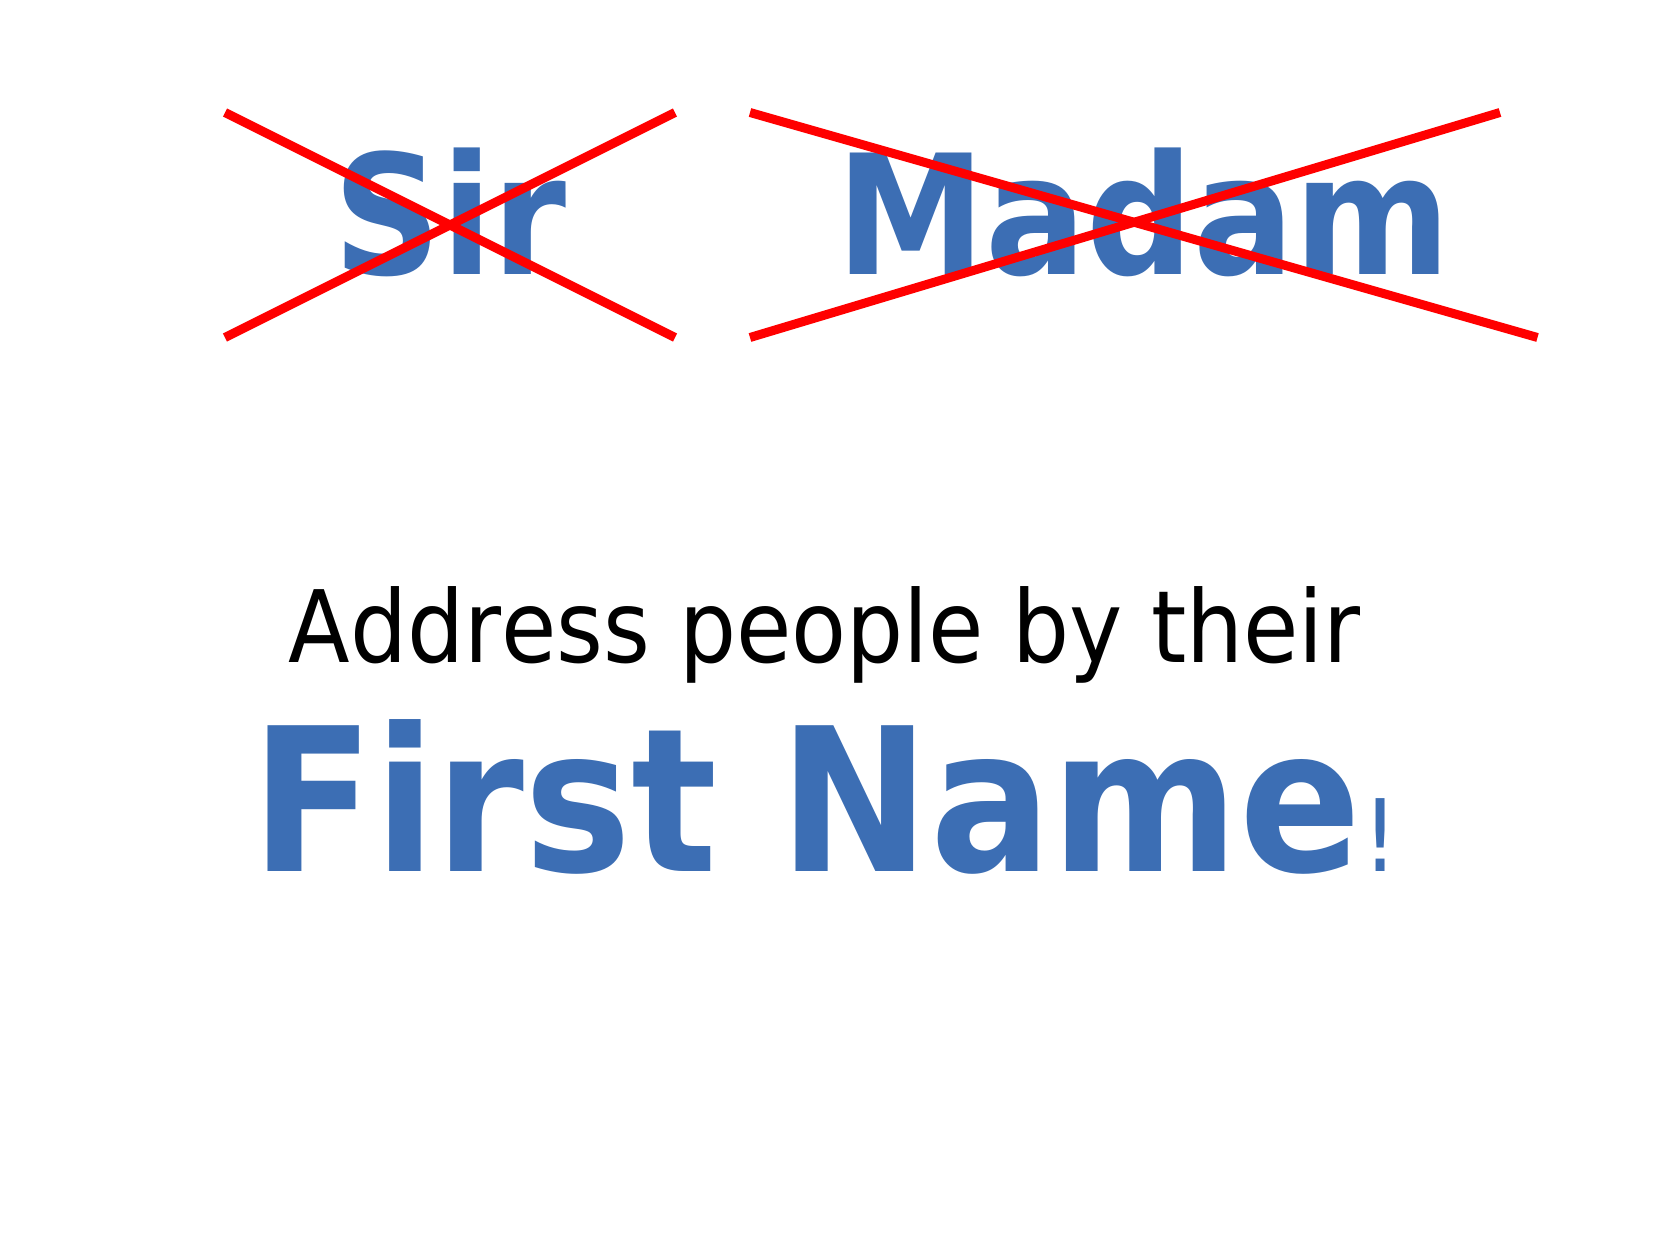

Sir
Madam
Address people by their First Name!